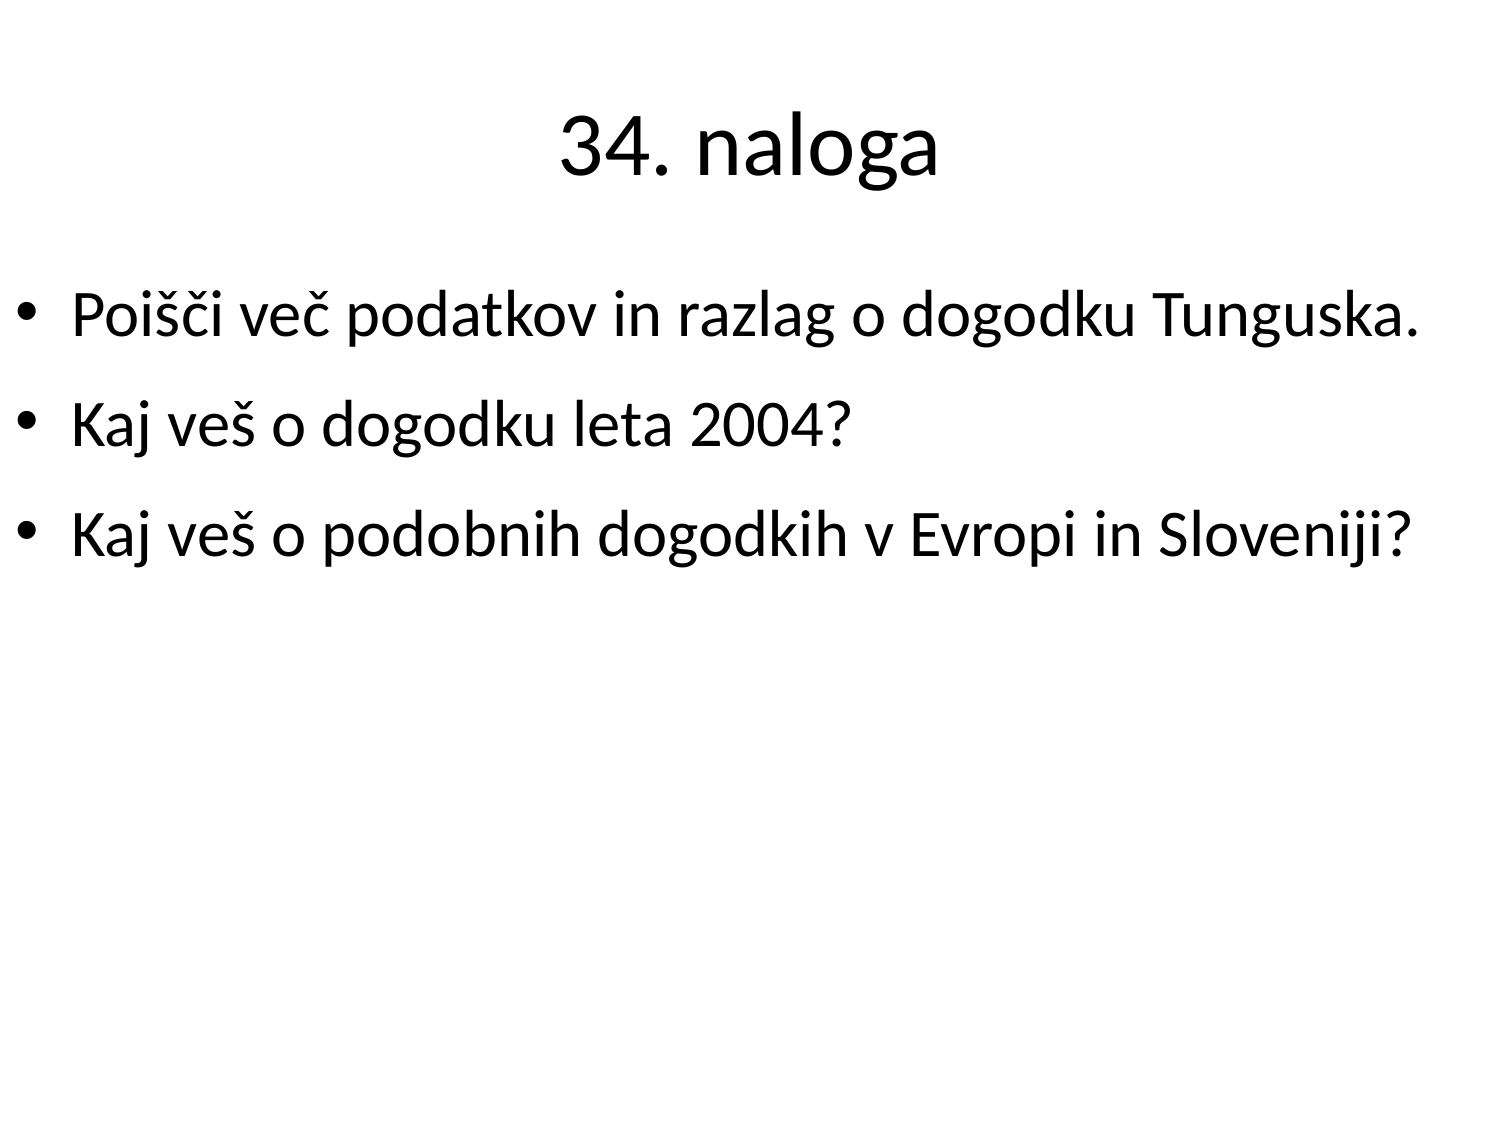

# 34. naloga
Poišči več podatkov in razlag o dogodku Tunguska.
Kaj veš o dogodku leta 2004?
Kaj veš o podobnih dogodkih v Evropi in Sloveniji?